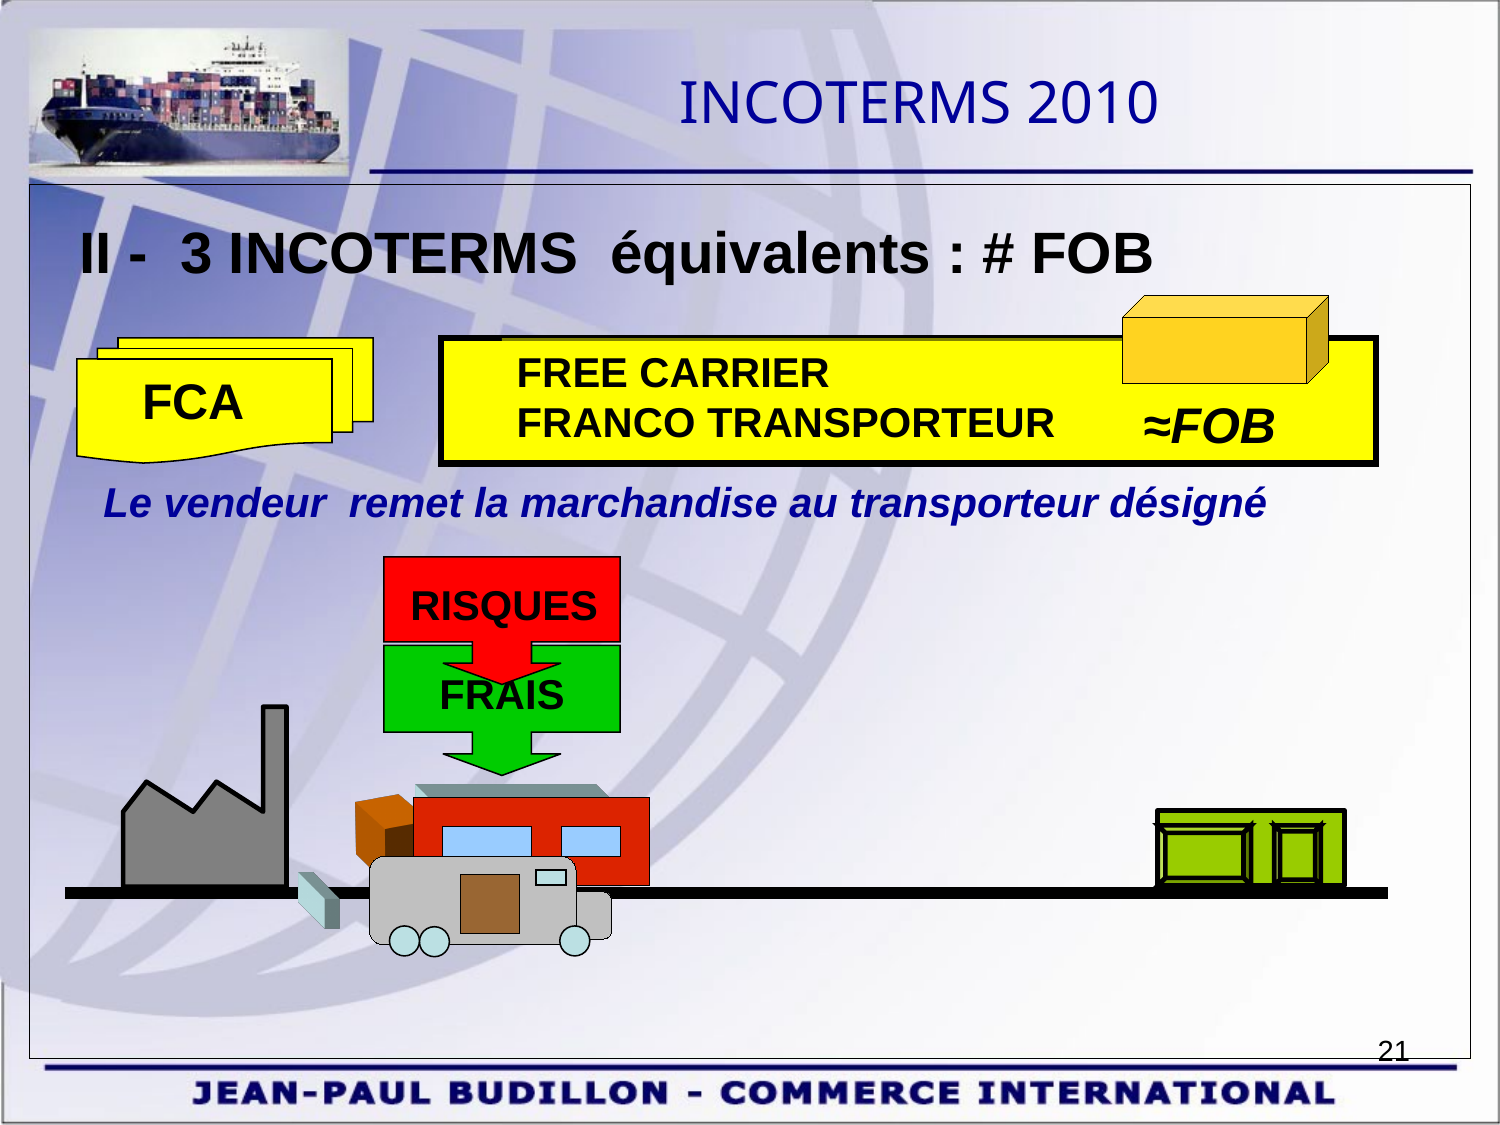

# INCOTERMS 2010
II - 3 INCOTERMS  équivalents : # FOB
FREE CARRIER
FRANCO TRANSPORTEUR
FCA
≈FOB
Le vendeur remet la marchandise au transporteur désigné
RISQUES
FRAIS
21